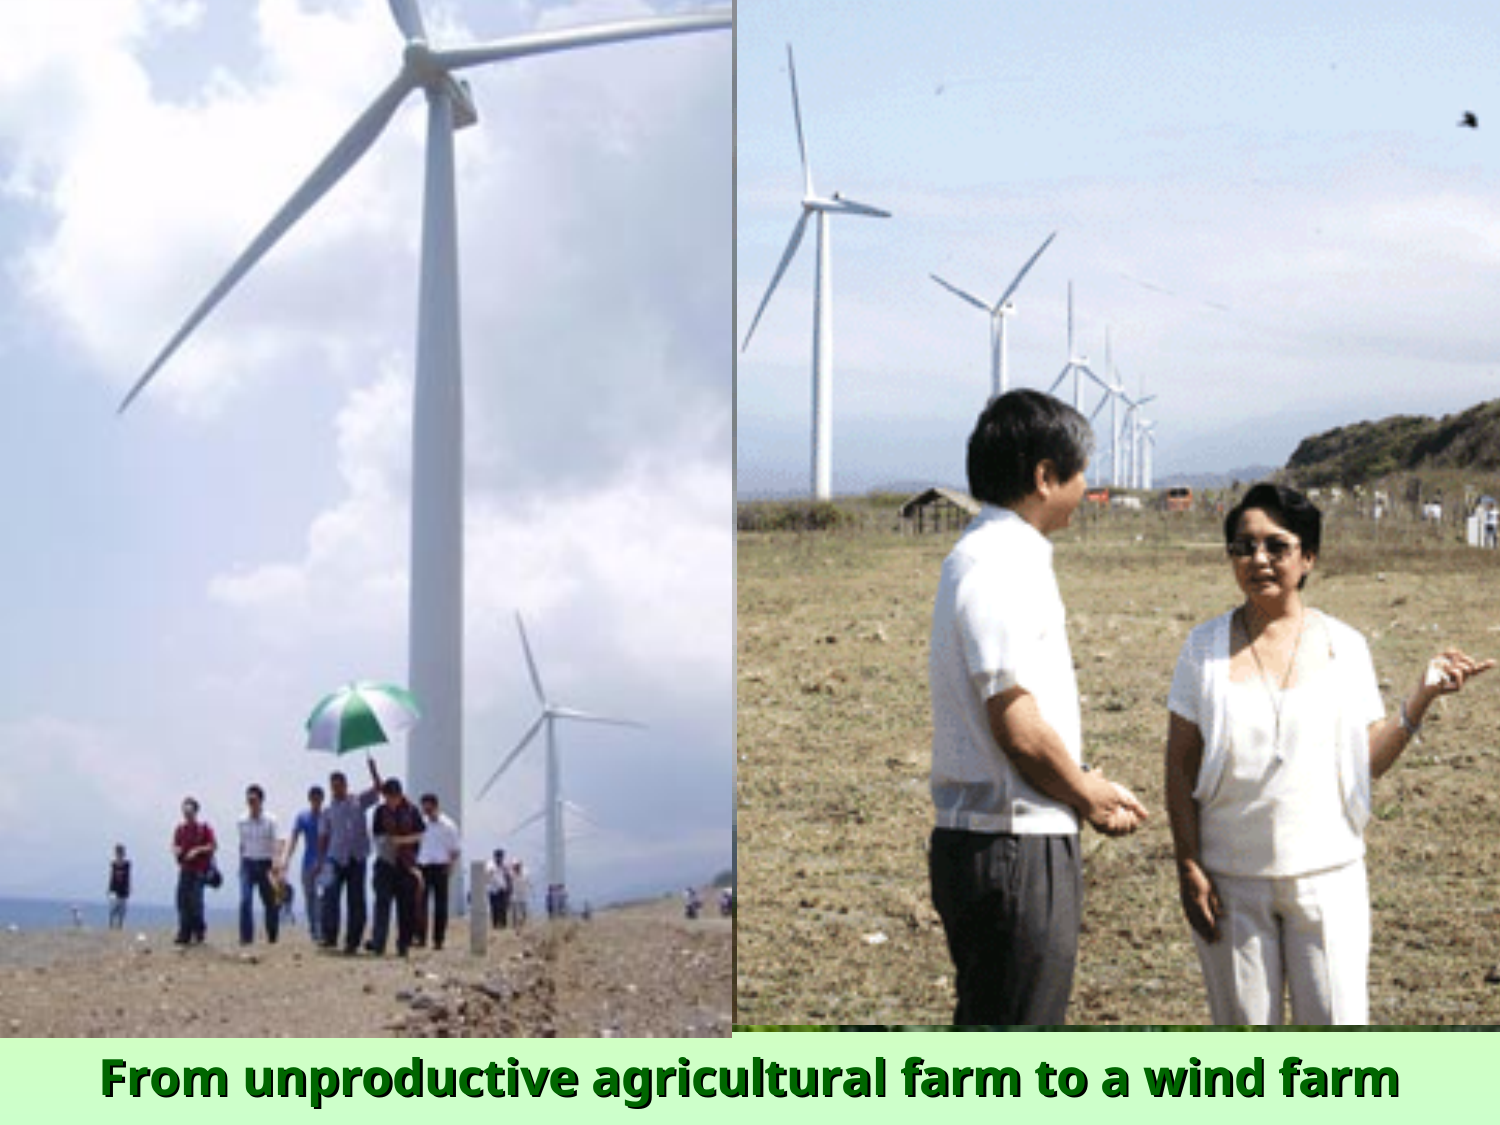

# From unproductive agricultural farm to a wind farm